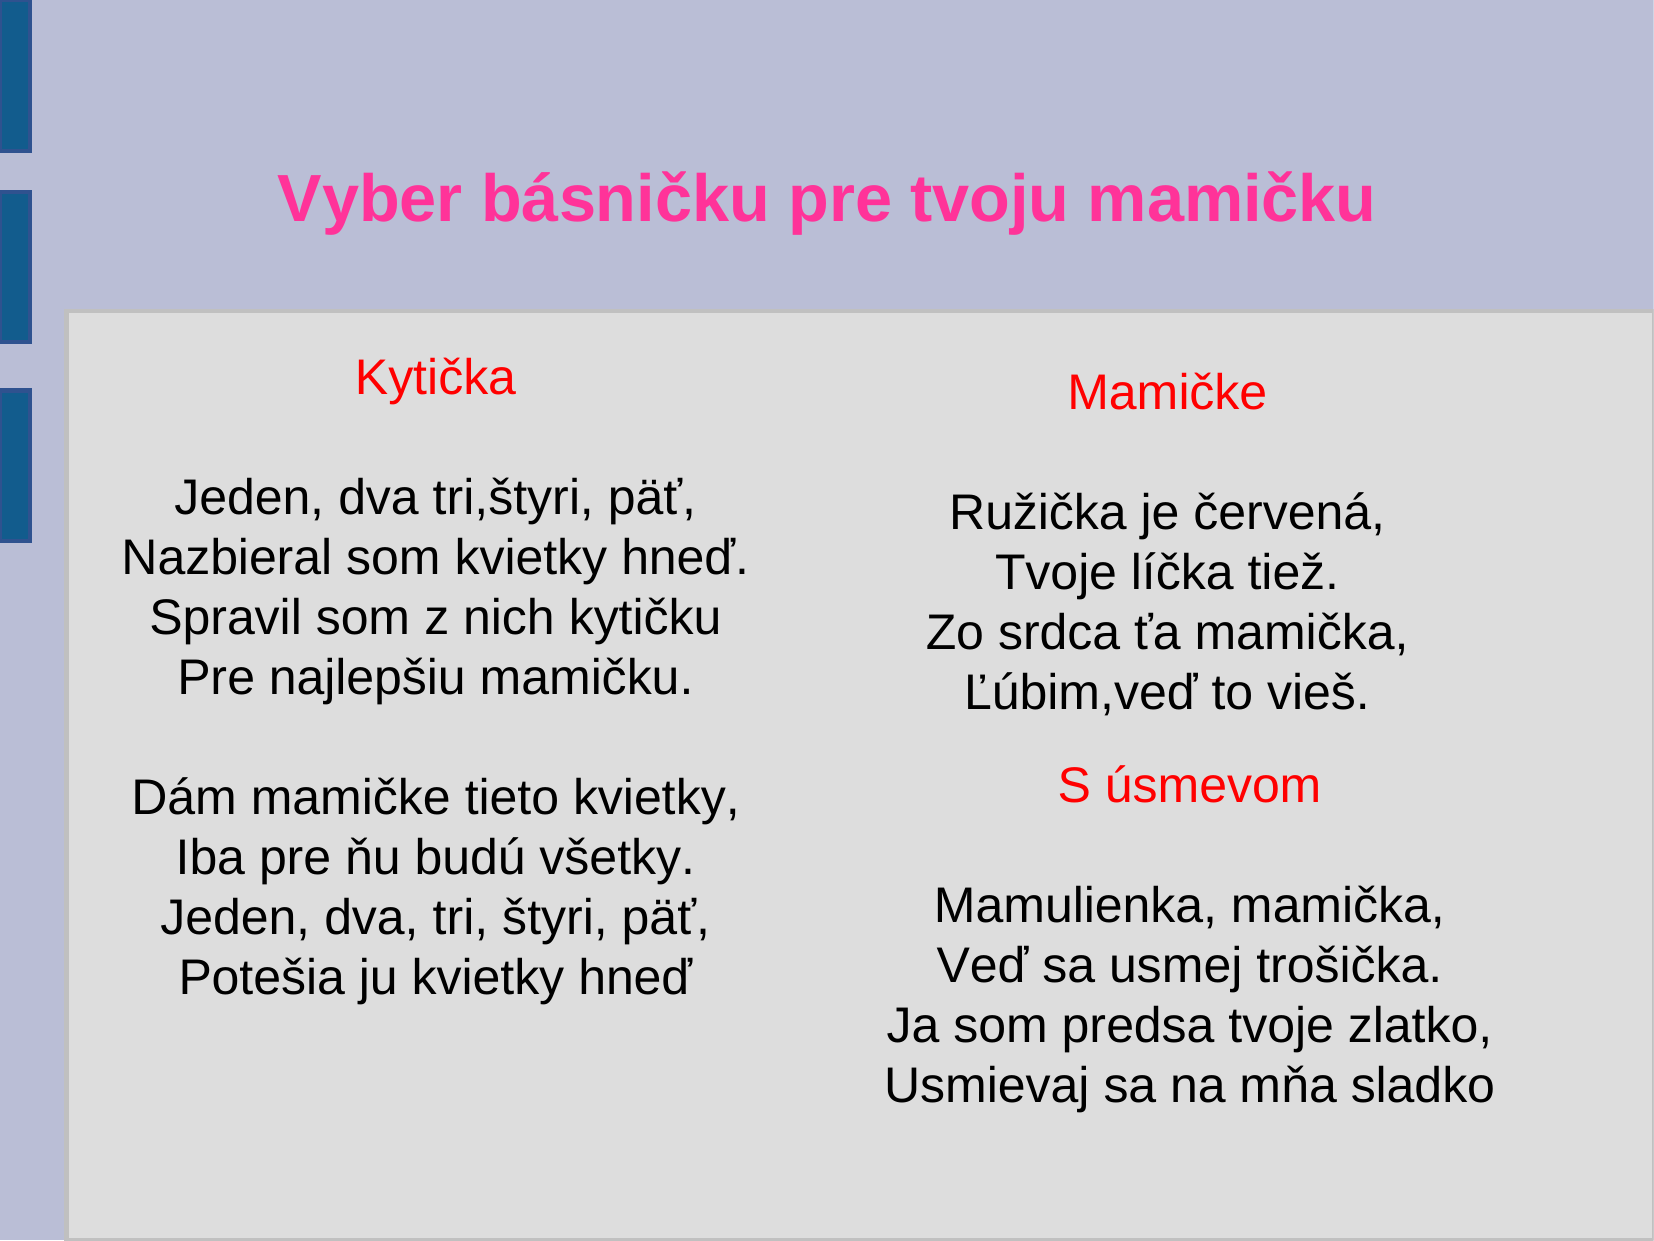

# Vyber básničku pre tvoju mamičku
Kytička
Jeden, dva tri,štyri, päť,
Nazbieral som kvietky hneď.
Spravil som z nich kytičku
Pre najlepšiu mamičku.
Dám mamičke tieto kvietky,
Iba pre ňu budú všetky.
Jeden, dva, tri, štyri, päť,
Potešia ju kvietky hneď
Mamičke
Ružička je červená,
Tvoje líčka tiež.
Zo srdca ťa mamička,
Ľúbim,veď to vieš.
S úsmevom
Mamulienka, mamička,
Veď sa usmej trošička.
Ja som predsa tvoje zlatko,
Usmievaj sa na mňa sladko